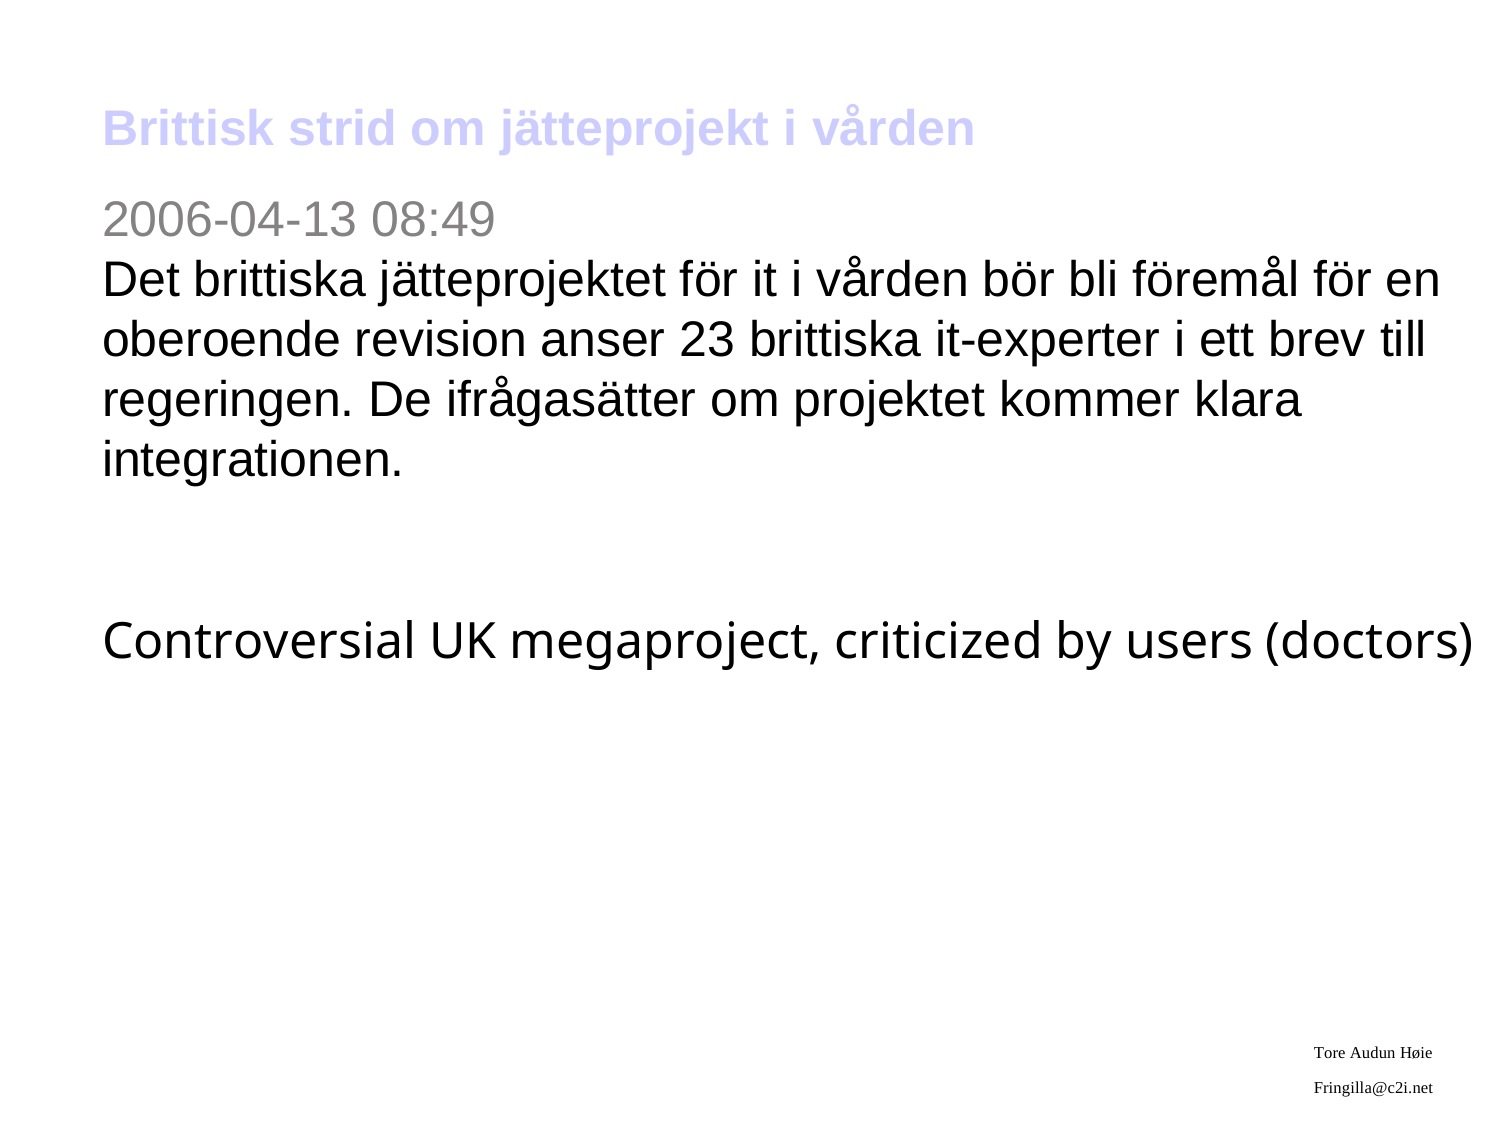

Brittisk strid om jätteprojekt i vården
2006-04-13 08:49
Det brittiska jätteprojektet för it i vården bör bli föremål för en oberoende revision anser 23 brittiska it-experter i ett brev till regeringen. De ifrågasätter om projektet kommer klara integrationen.
Controversial UK megaproject, criticized by users (doctors)
Tore Audun Høie
Fringilla@c2i.net